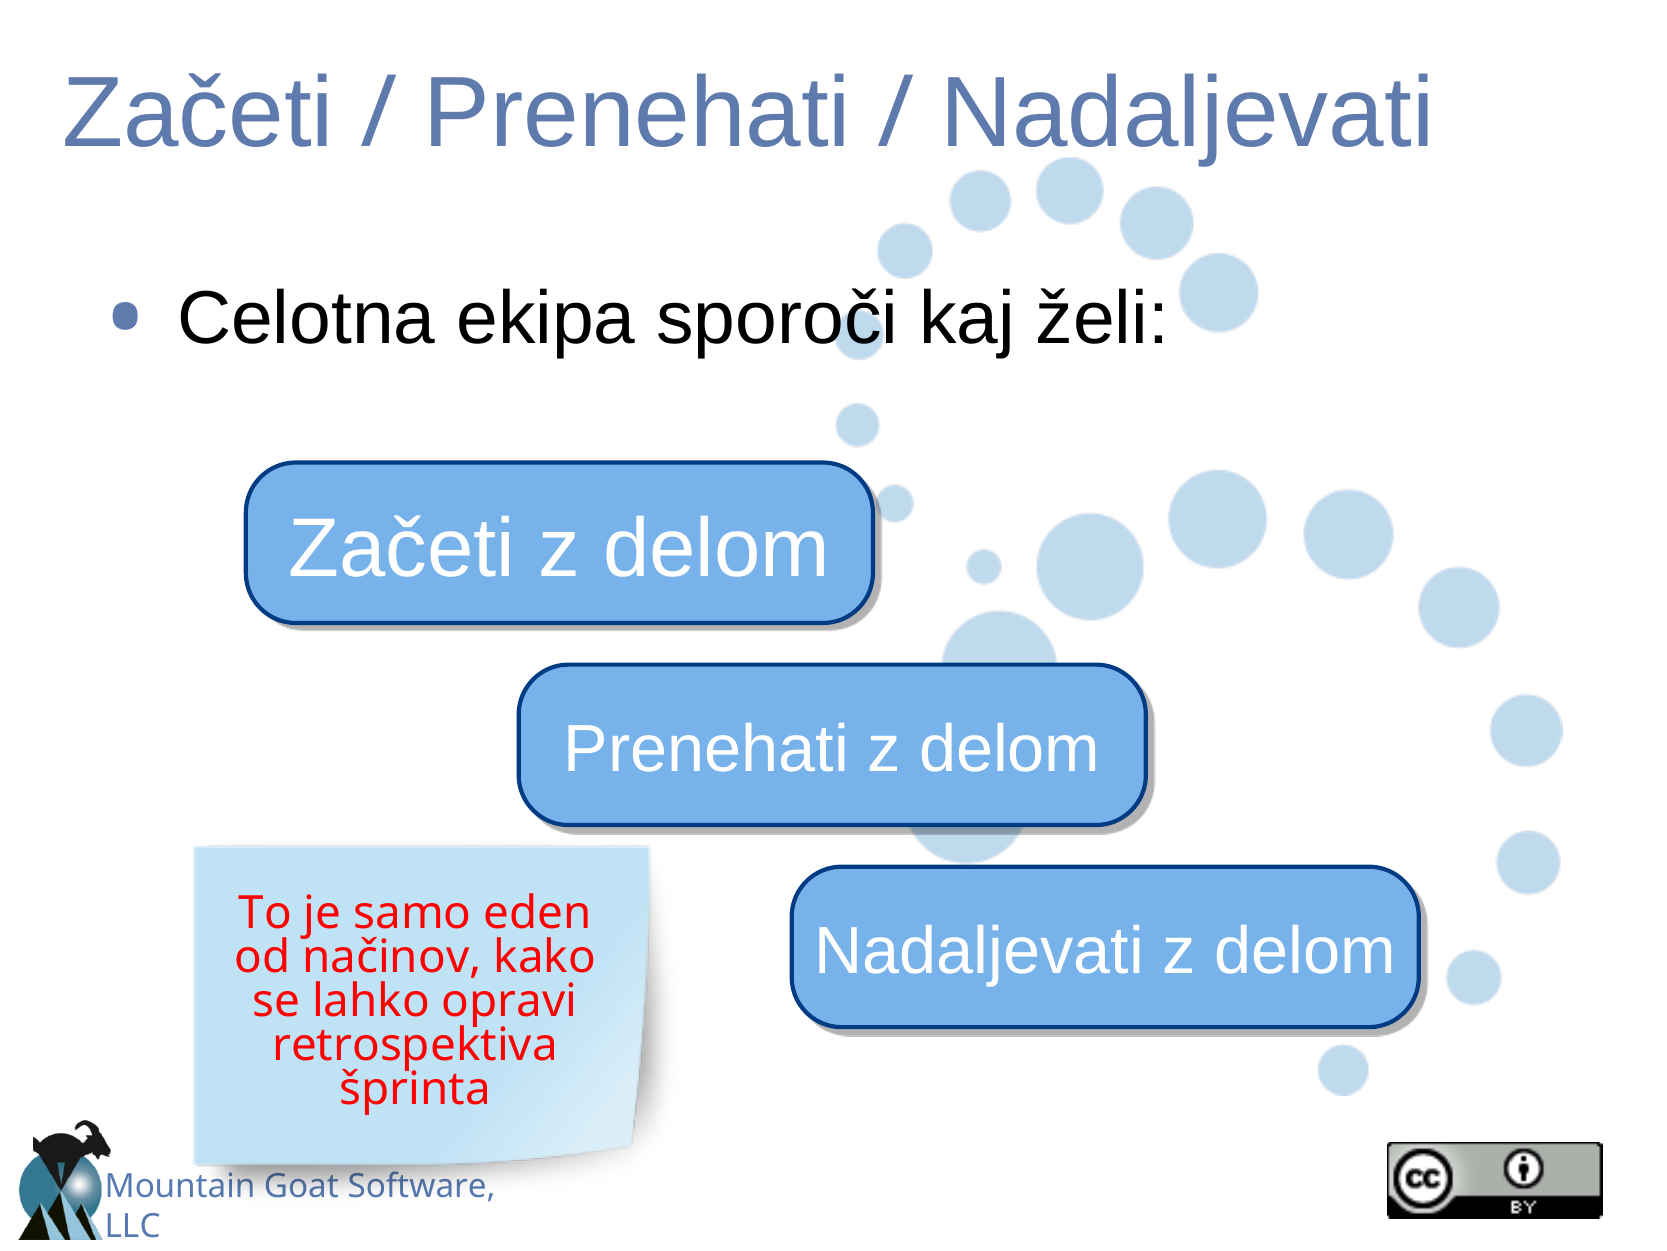

# Začeti / Prenehati / Nadaljevati
Celotna ekipa sporoči kaj želi:
Začeti z delom
Prenehati z delom
To je samo eden od načinov, kako se lahko opravi retrospektiva šprinta
Nadaljevati z delom